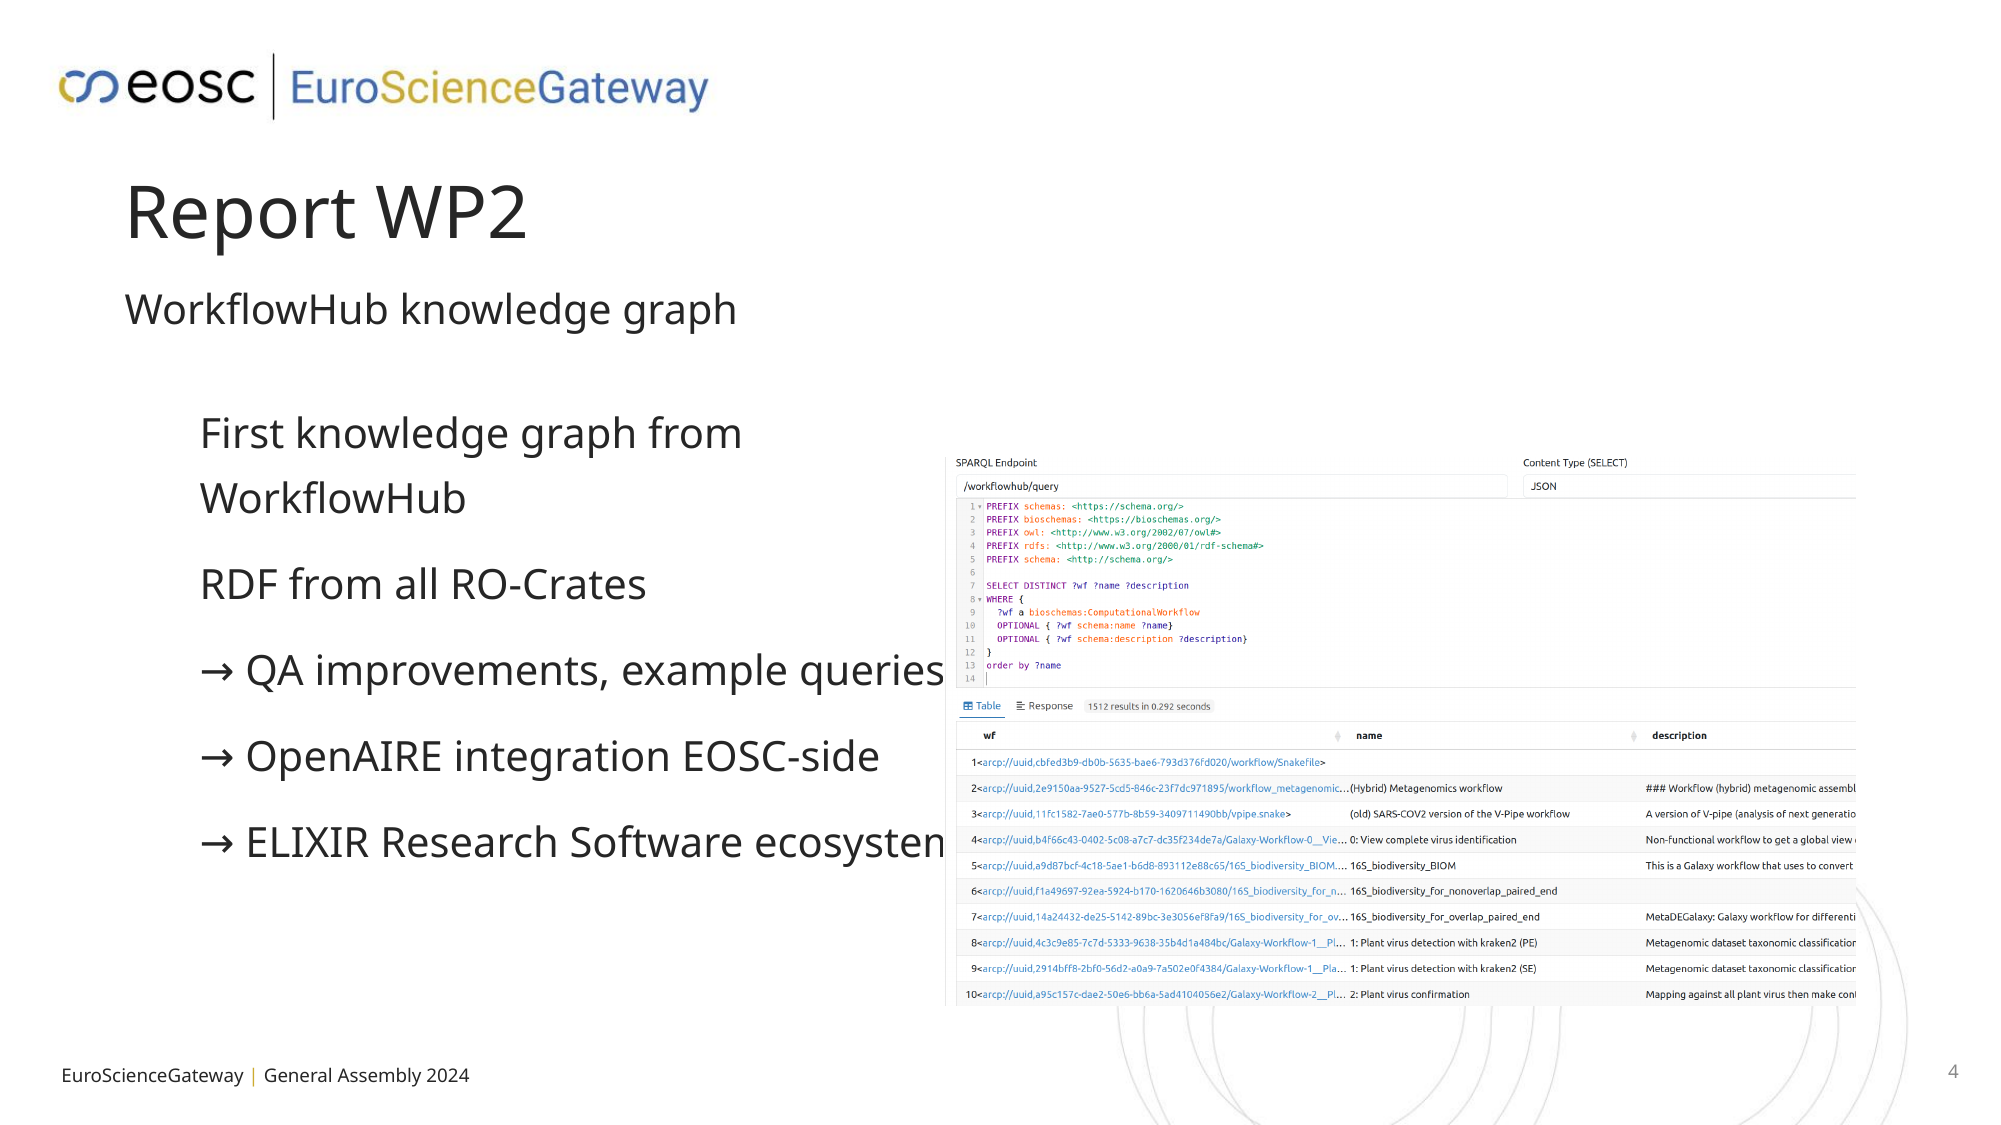

Report WP2
WorkflowHub knowledge graph
# First knowledge graph from WorkflowHub
RDF from all RO-Crates
→ QA improvements, example queries
→ OpenAIRE integration EOSC-side
→ ELIXIR Research Software ecosystem